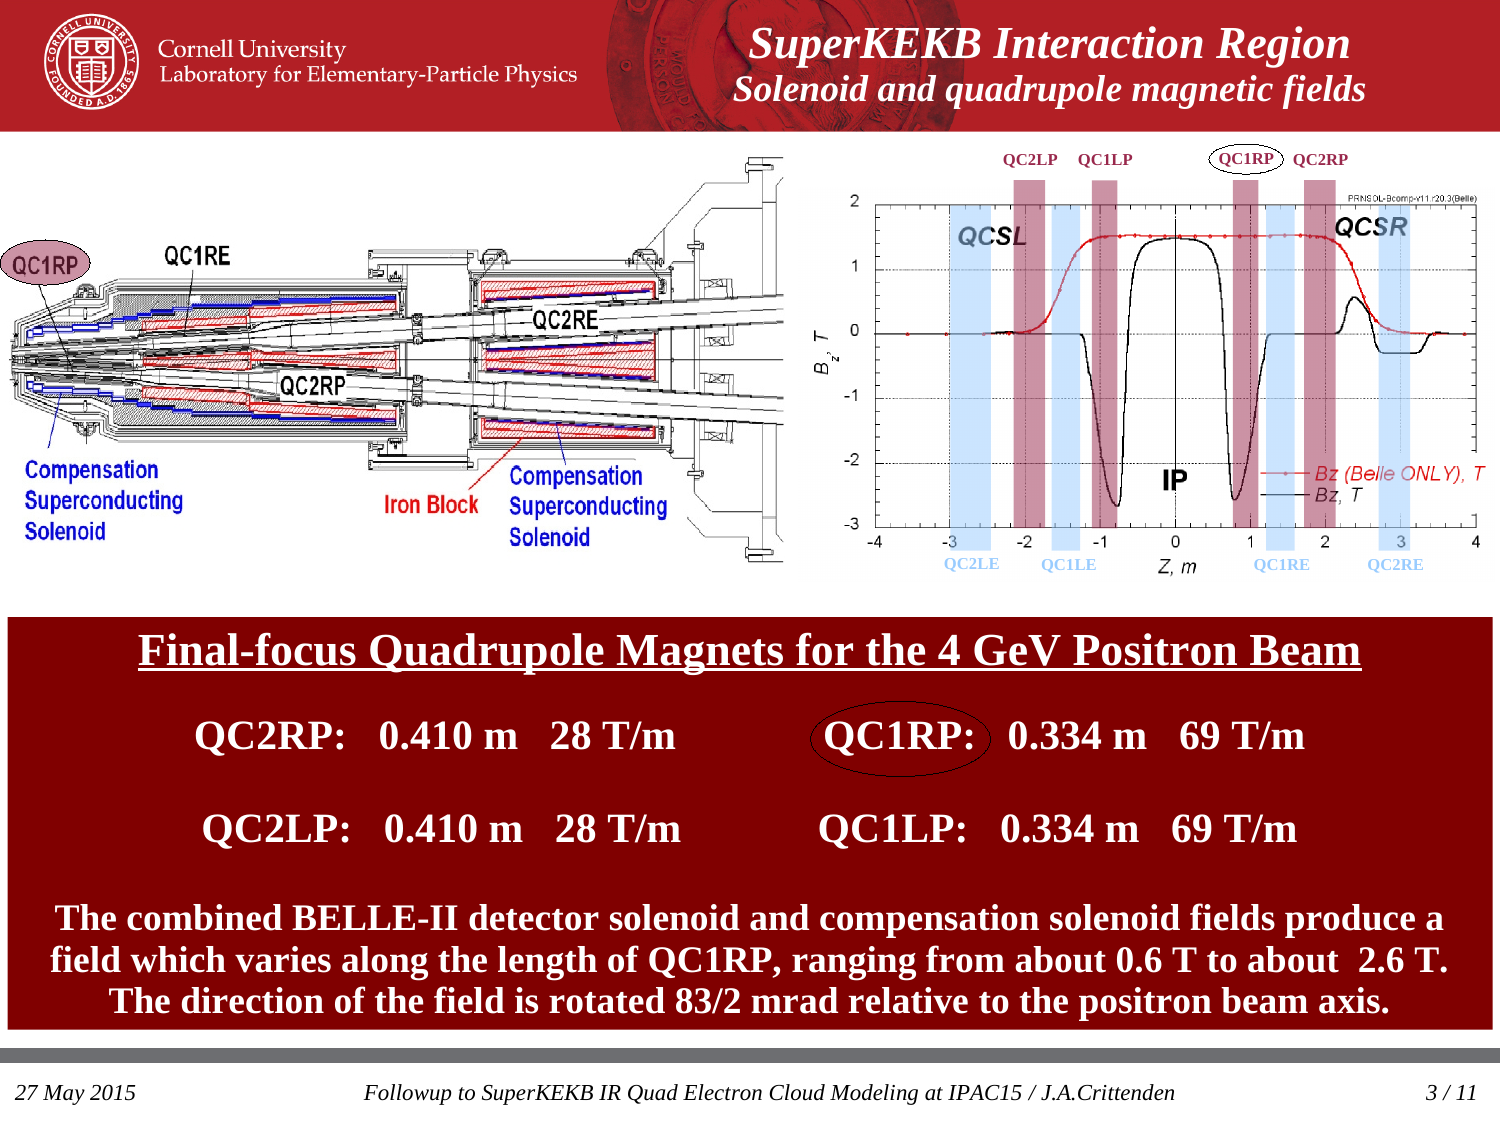

# SuperKEKB Interaction Region Solenoid and quadrupole magnetic fields
QC1RP
QC1LP
QC2LP
QC2RP
QC2LE
QC1LE
QC1RE
QC2RE
Final-focus Quadrupole Magnets for the 4 GeV Positron Beam
QC2RP: 0.410 m 28 T/m QC1RP: 0.334 m 69 T/m
QC2LP: 0.410 m 28 T/m QC1LP: 0.334 m 69 T/m
The combined BELLE-II detector solenoid and compensation solenoid fields produce a field which varies along the length of QC1RP, ranging from about 0.6 T to about 2.6 T. The direction of the field is rotated 83/2 mrad relative to the positron beam axis.